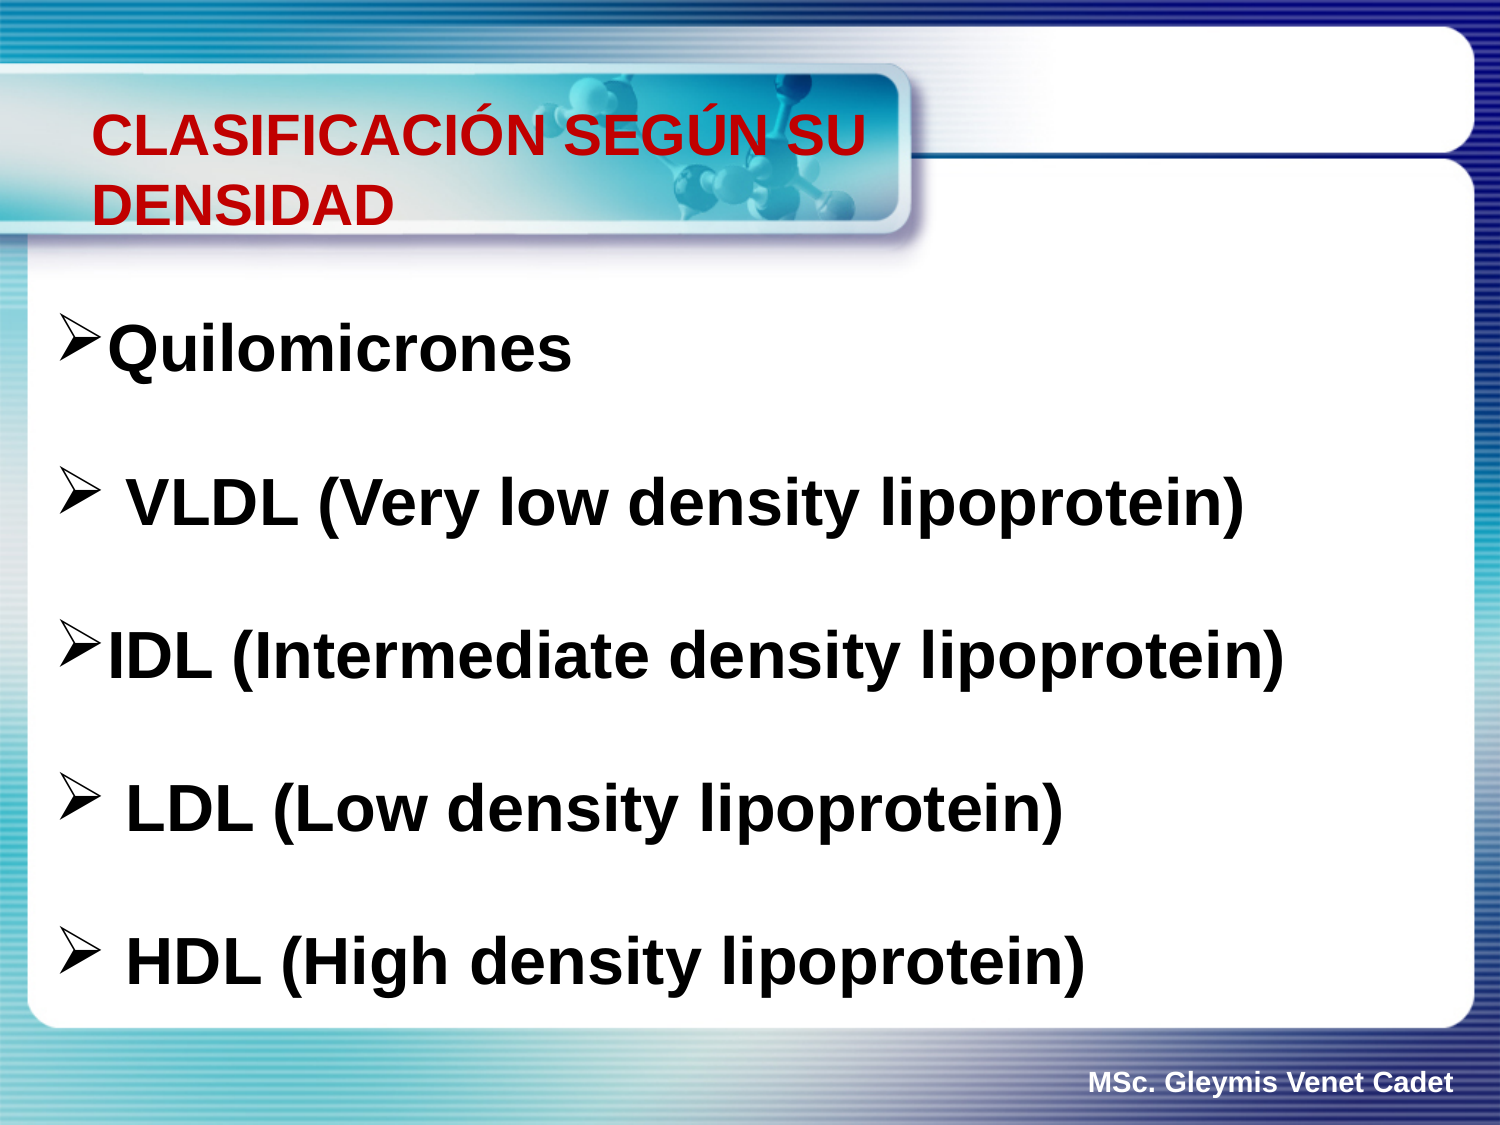

CLASIFICACIÓN SEGÚN SU
DENSIDAD
Quilomicrones
 VLDL (Very low density lipoprotein)
IDL (Intermediate density lipoprotein)
 LDL (Low density lipoprotein)
 HDL (High density lipoprotein)
MSc. Gleymis Venet Cadet